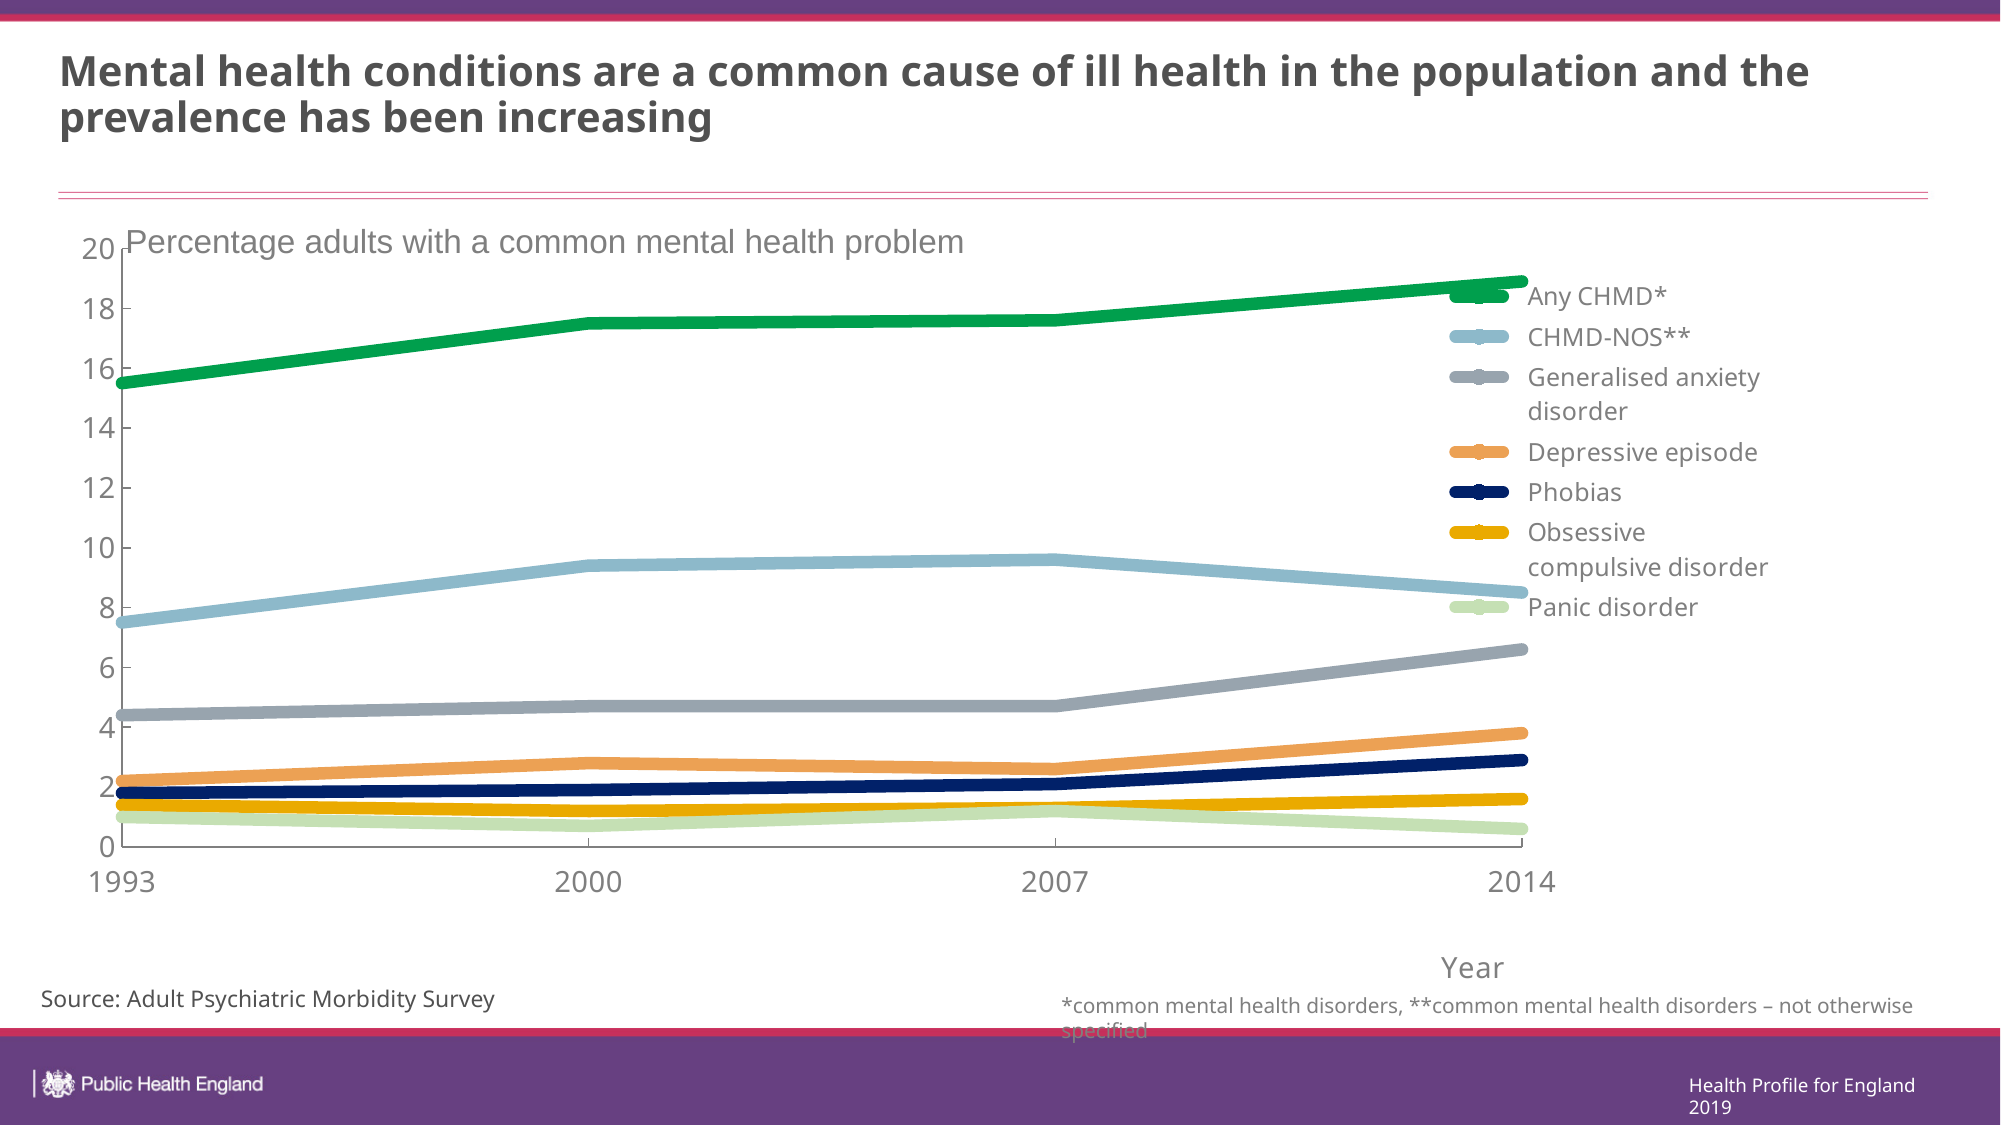

# Mental health conditions are a common cause of ill health in the population and the prevalence has been increasing
### Chart
| Category | Any CHMD* | CHMD-NOS** | Generalised anxiety
 disorder | Depressive episode | Phobias | Obsessive
 compulsive disorder | Panic disorder |
|---|---|---|---|---|---|---|---|
| 1993 | 15.5 | 7.5 | 4.4 | 2.2 | 1.8 | 1.4 | 1.0 |
| 2000 | 17.5 | 9.4 | 4.7 | 2.8 | 1.9 | 1.2 | 0.7 |
| 2007 | 17.6 | 9.6 | 4.7 | 2.6 | 2.1 | 1.3 | 1.2 |
| 2014 | 18.9 | 8.5 | 6.6 | 3.8 | 2.9 | 1.6 | 0.6 |Percentage adults with a common mental health problem
Source: Adult Psychiatric Morbidity Survey
*common mental health disorders, **common mental health disorders – not otherwise specified
Health Profile for England 2019